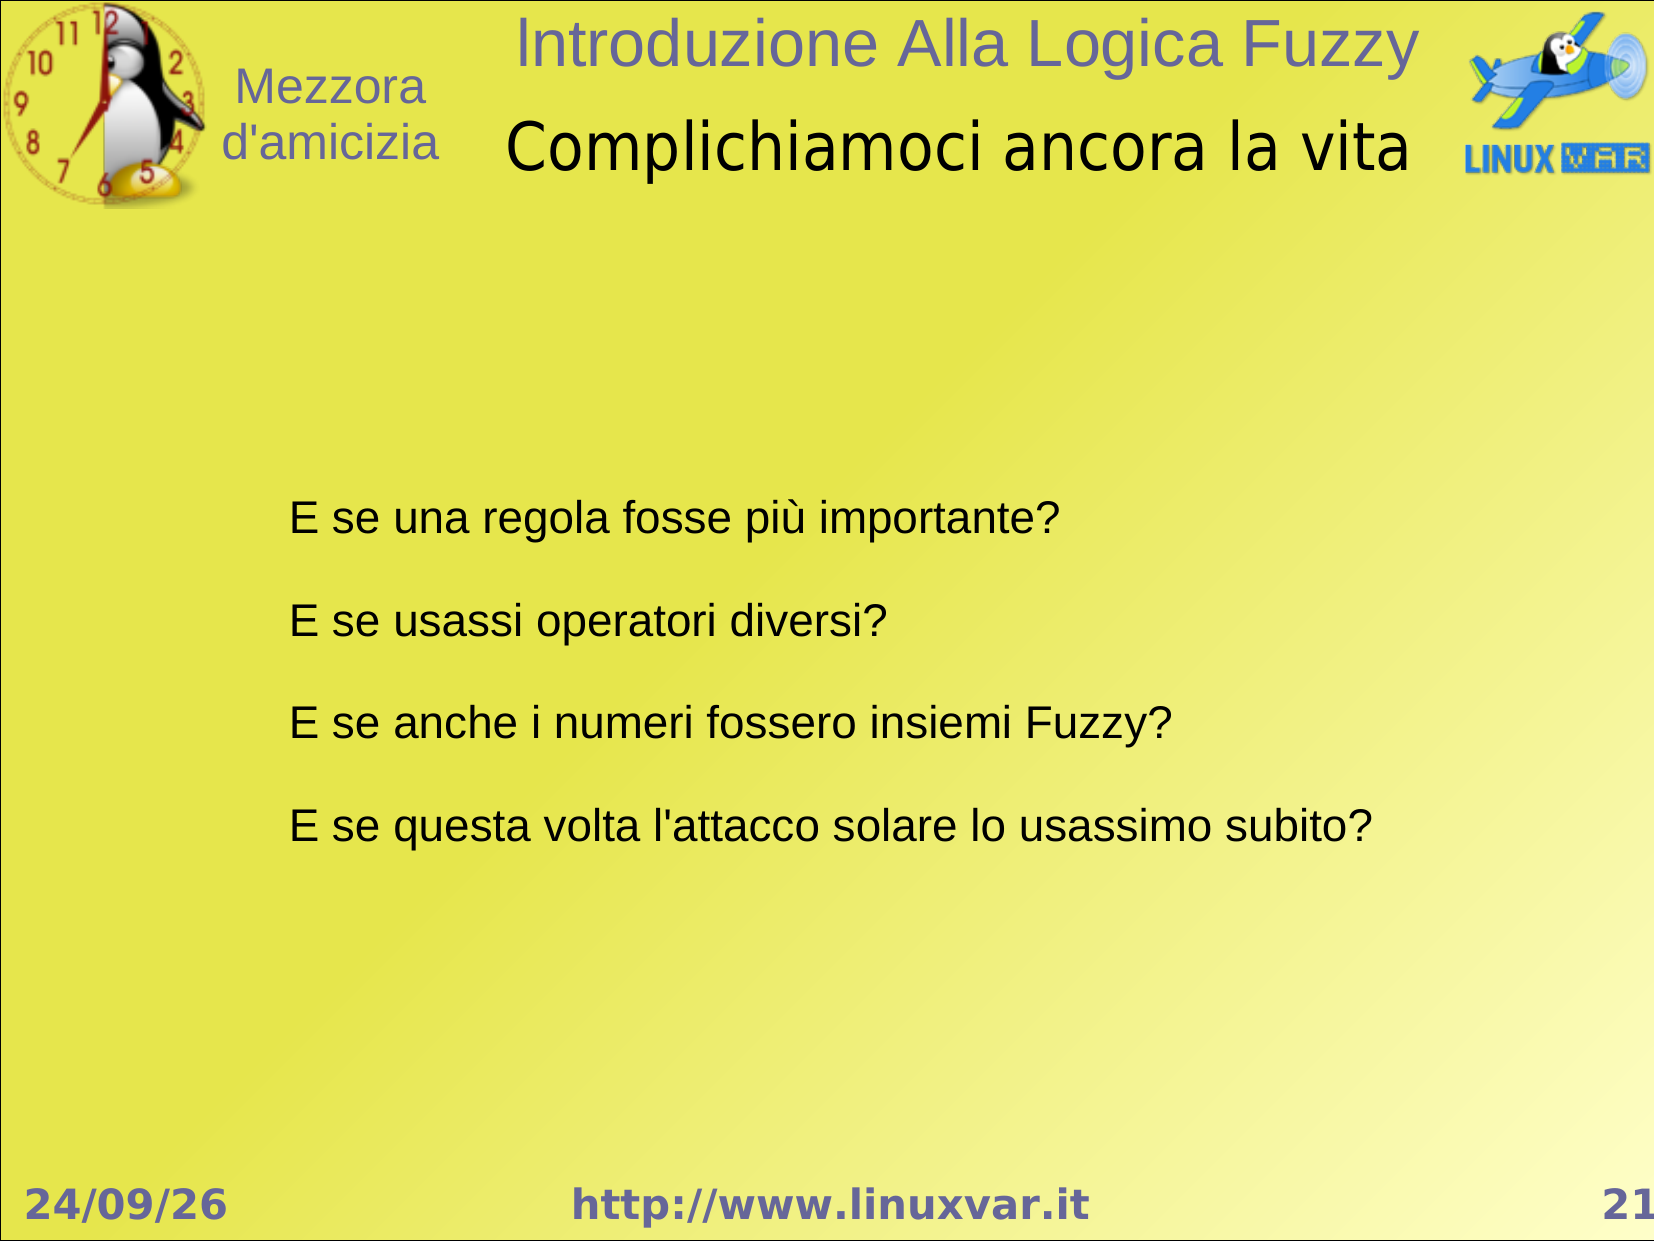

# Complichiamoci ancora la vita
 E se una regola fosse più importante?
 E se usassi operatori diversi?
 E se anche i numeri fossero insiemi Fuzzy?
 E se questa volta l'attacco solare lo usassimo subito?
21